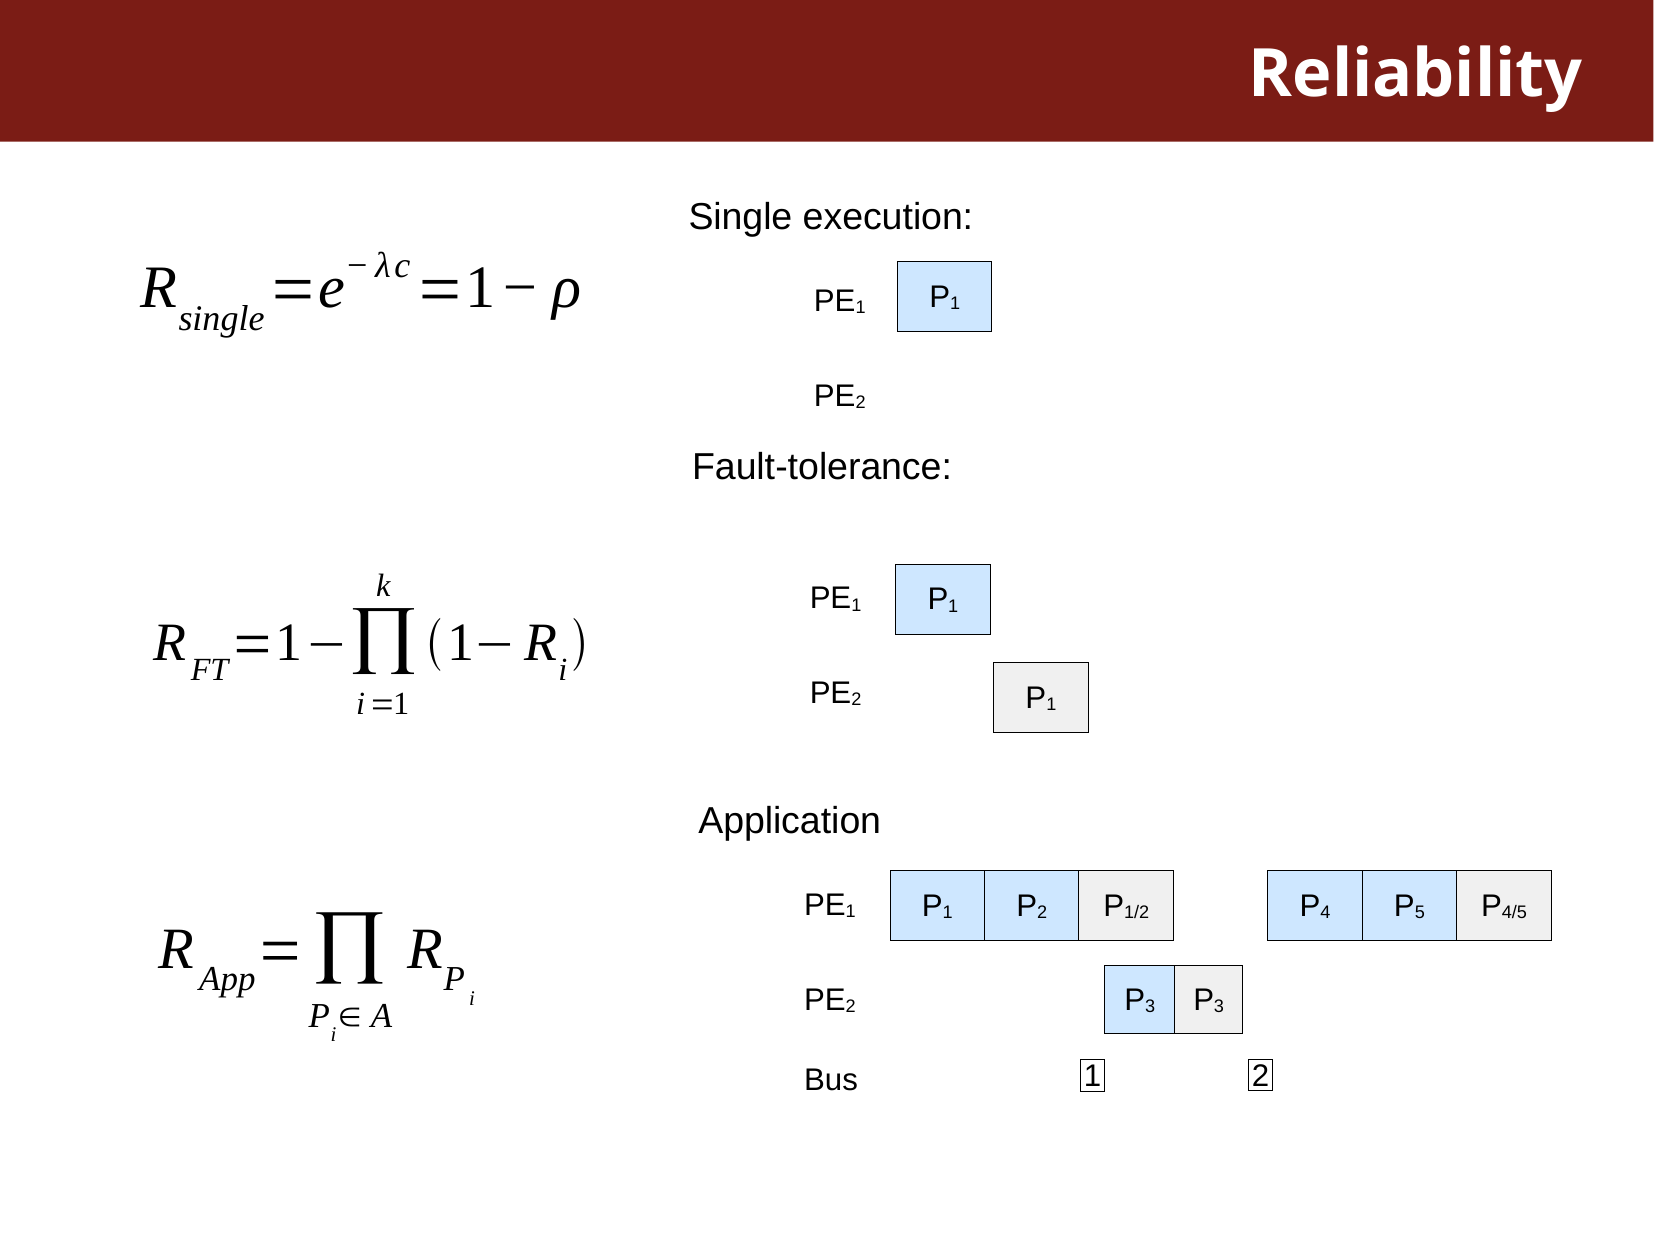

# Reliability
Single execution:
P1
PE1
PE2
Fault-tolerance:
PE1
P1
PE2
P1
Application
PE1
P1
P2
P1/2
P4
P5
P4/5
PE2
P3
P3
Bus
2
1